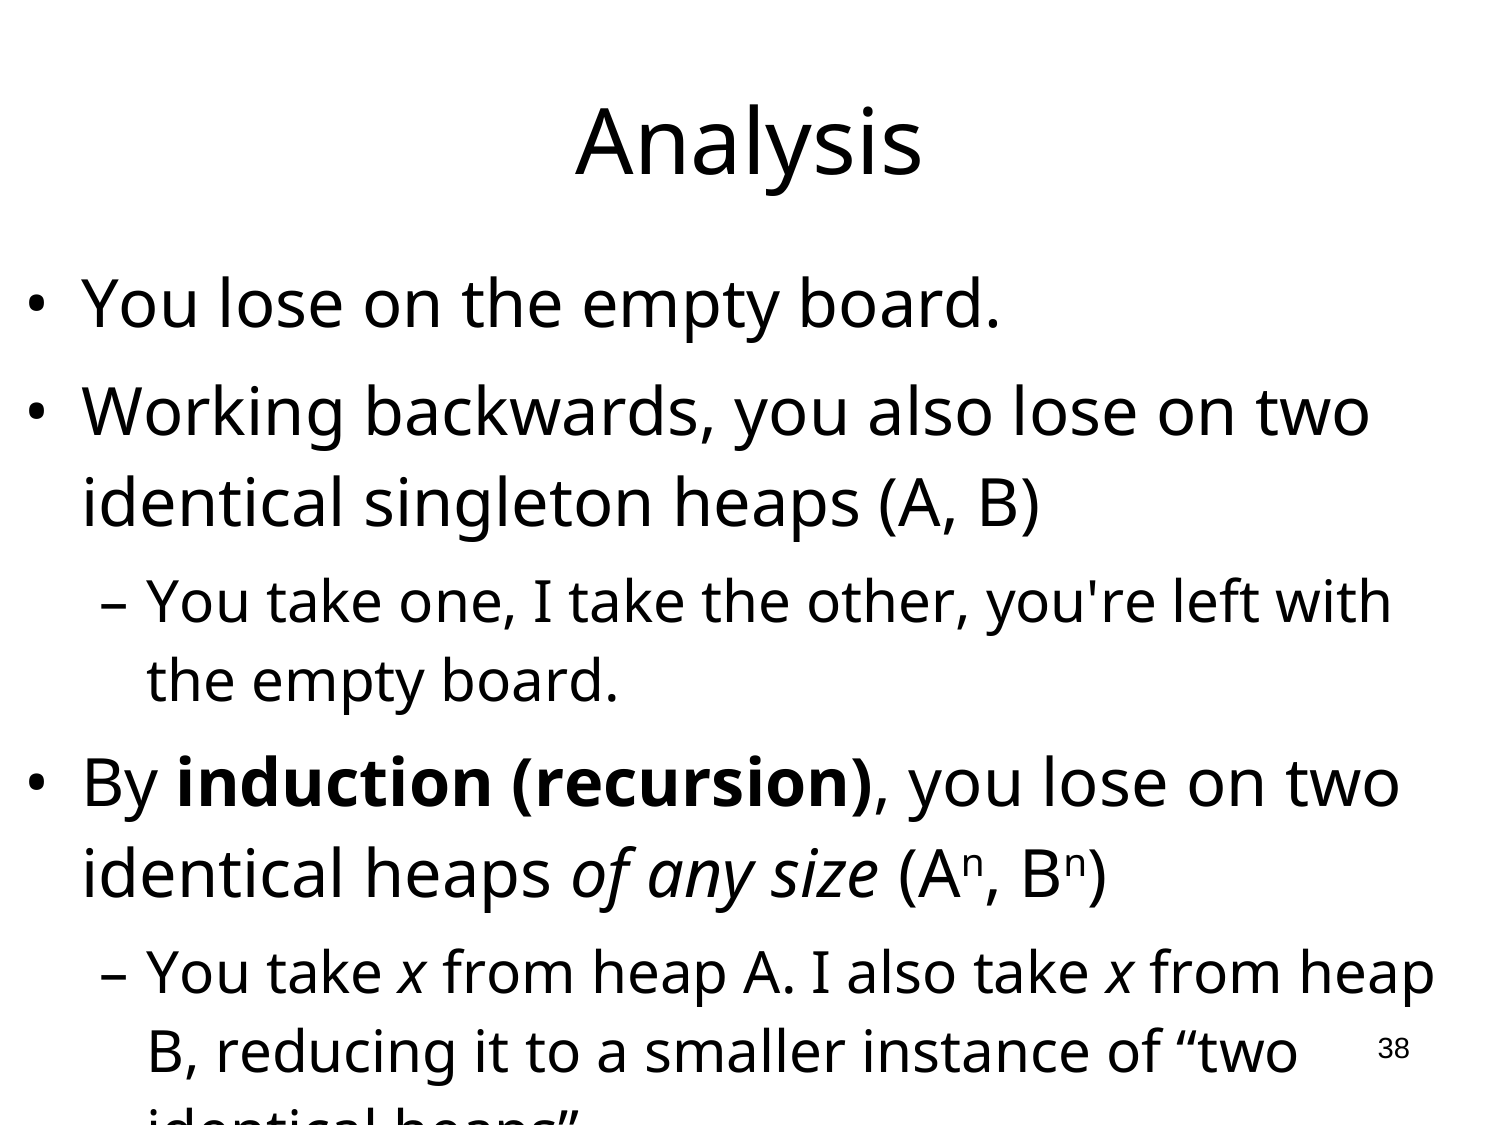

# Analysis
You lose on the empty board.
Working backwards, you also lose on two identical singleton heaps (A, B)
You take one, I take the other, you're left with the empty board.
By induction (recursion), you lose on two identical heaps of any size (An, Bn)
You take x from heap A. I also take x from heap B, reducing it to a smaller instance of “two identical heaps”.
38